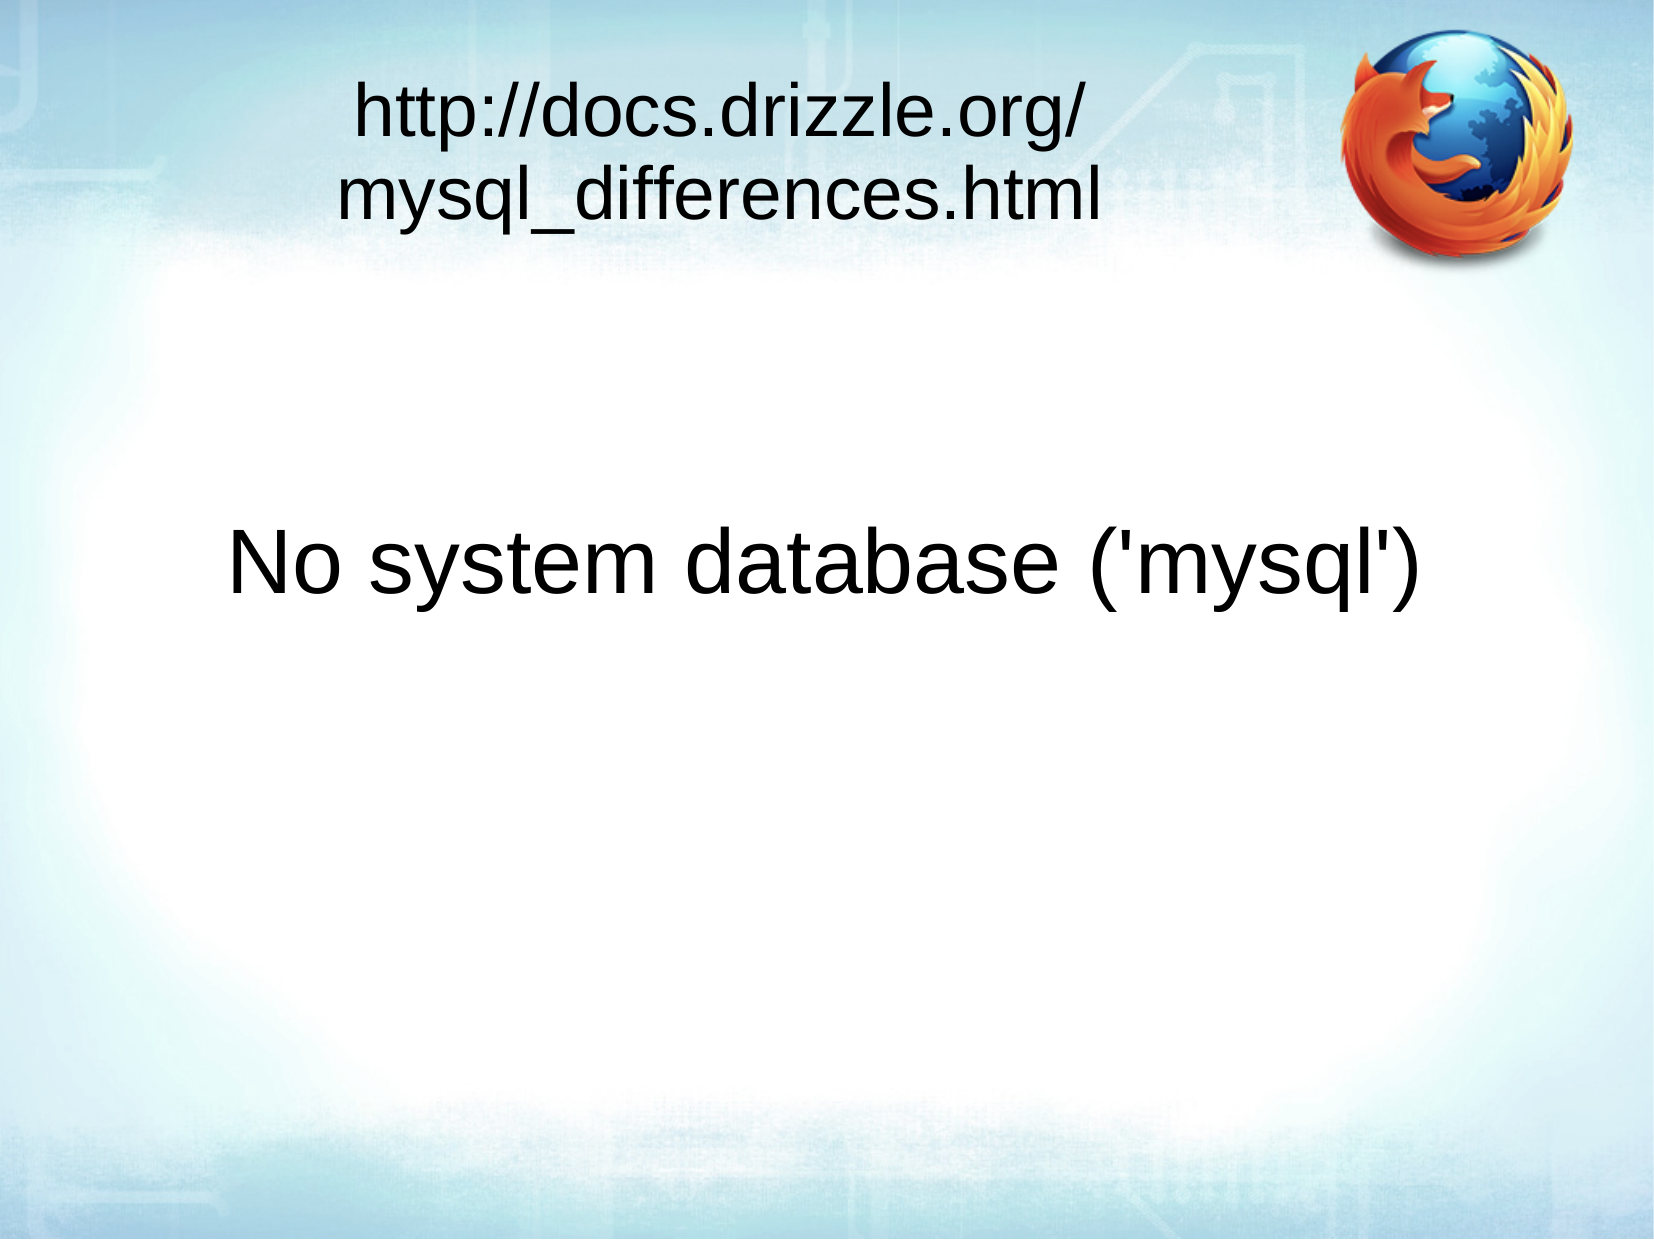

# http://docs.drizzle.org/ mysql_differences.html
No system database ('mysql')